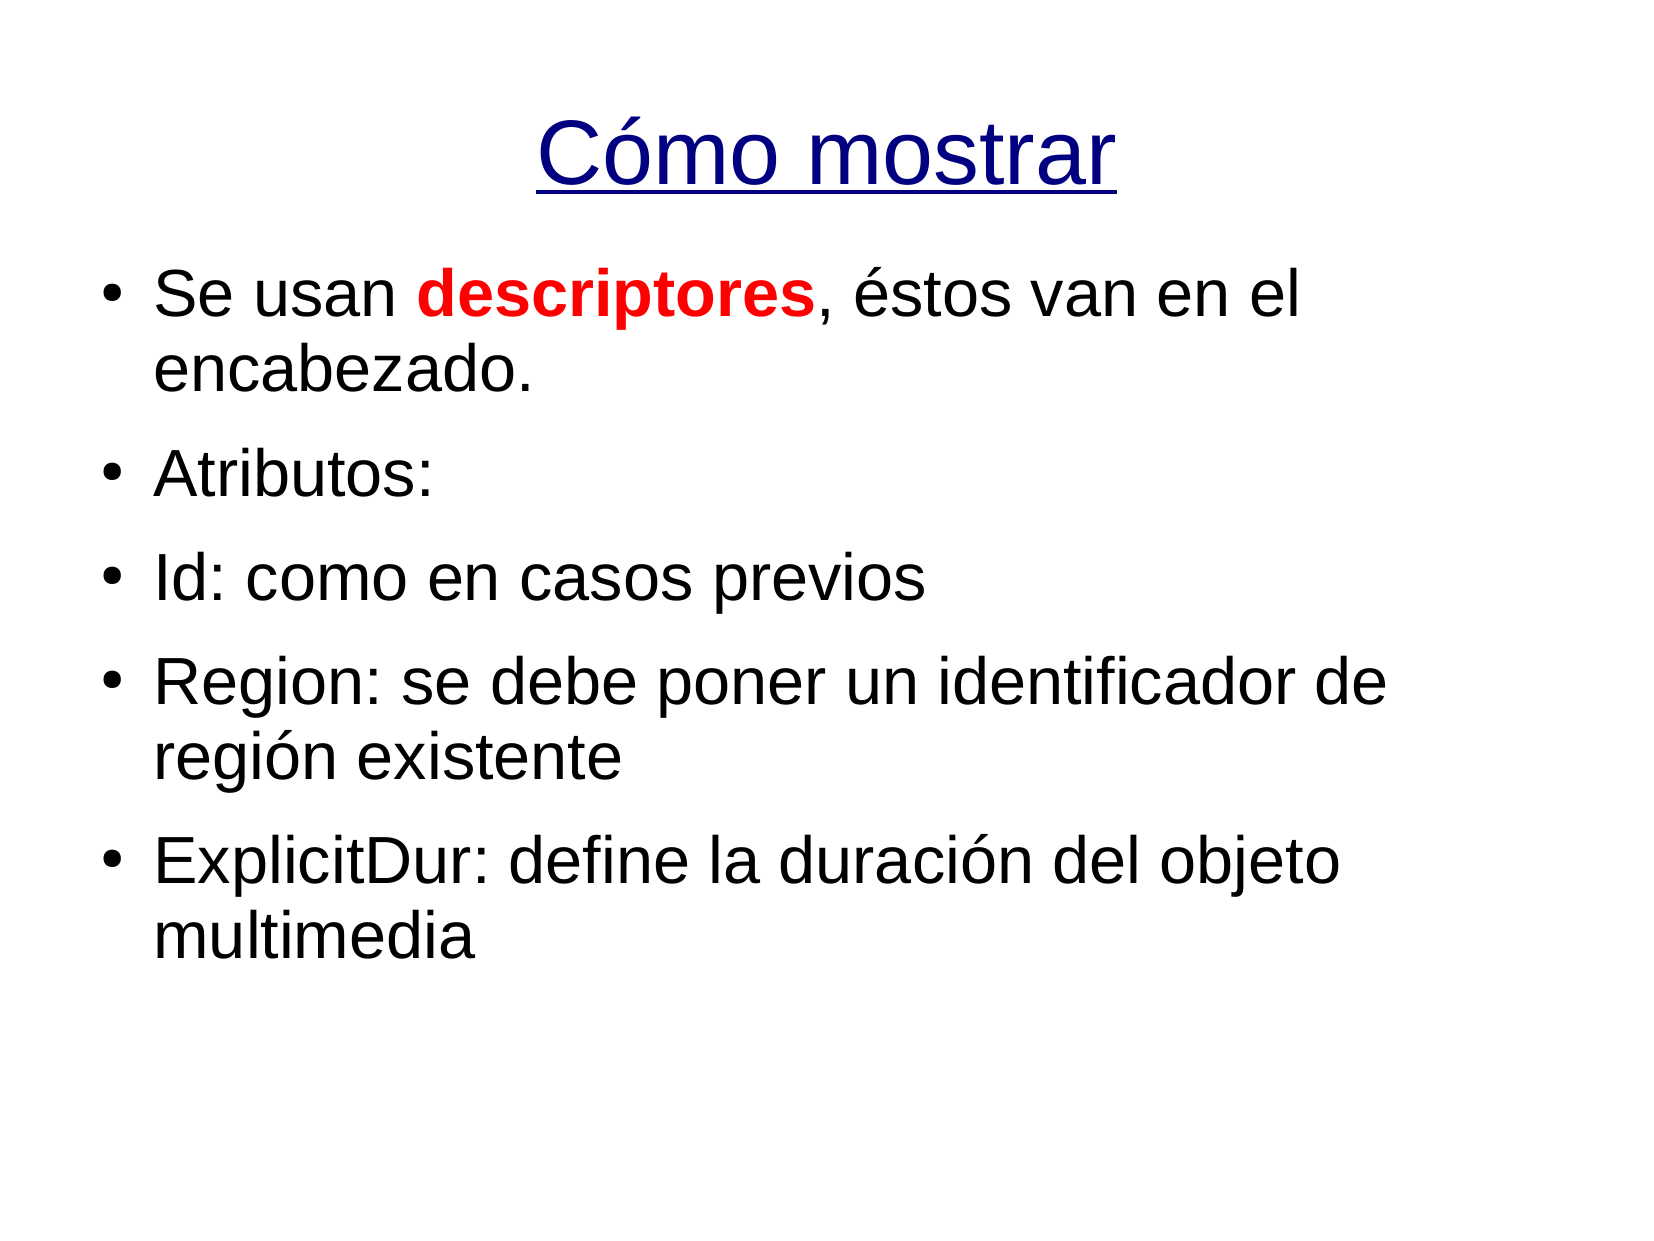

# Cómo mostrar
Se usan descriptores, éstos van en el encabezado.
Atributos:
Id: como en casos previos
Region: se debe poner un identificador de región existente
ExplicitDur: define la duración del objeto multimedia